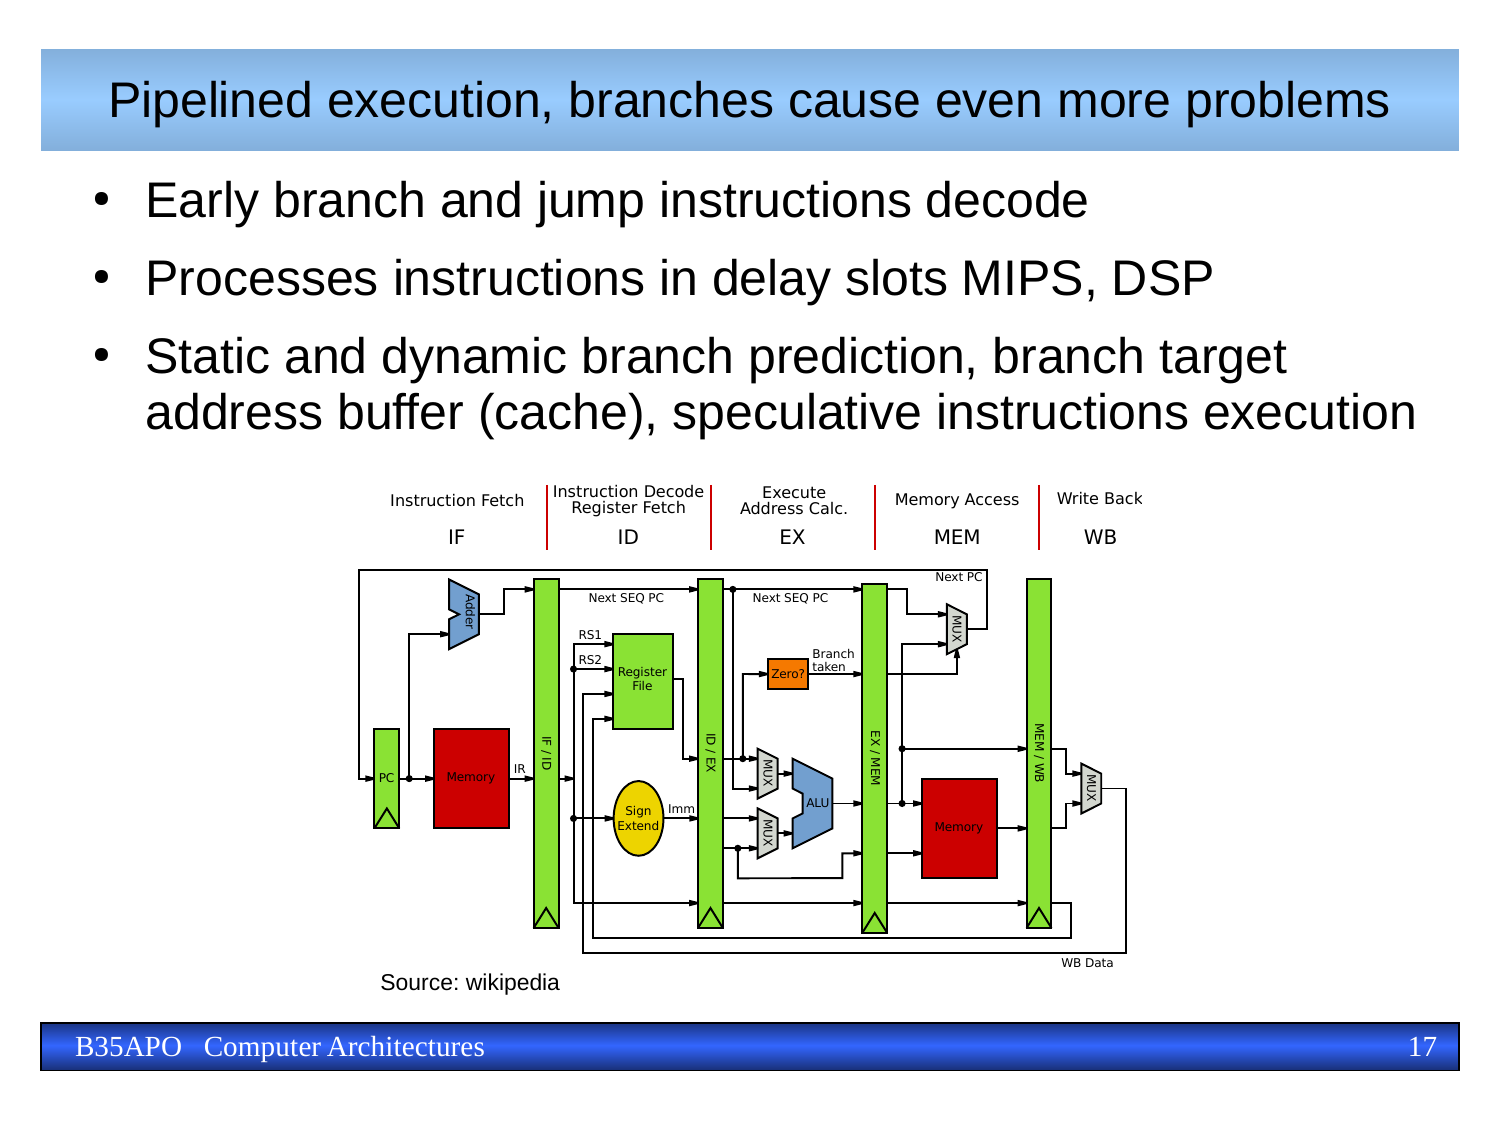

# Pipelined execution, branches cause even more problems
Early branch and jump instructions decode
Processes instructions in delay slots MIPS, DSP
Static and dynamic branch prediction, branch target address buffer (cache), speculative instructions execution
Source: wikipedia
B35APO Computer Architectures
17